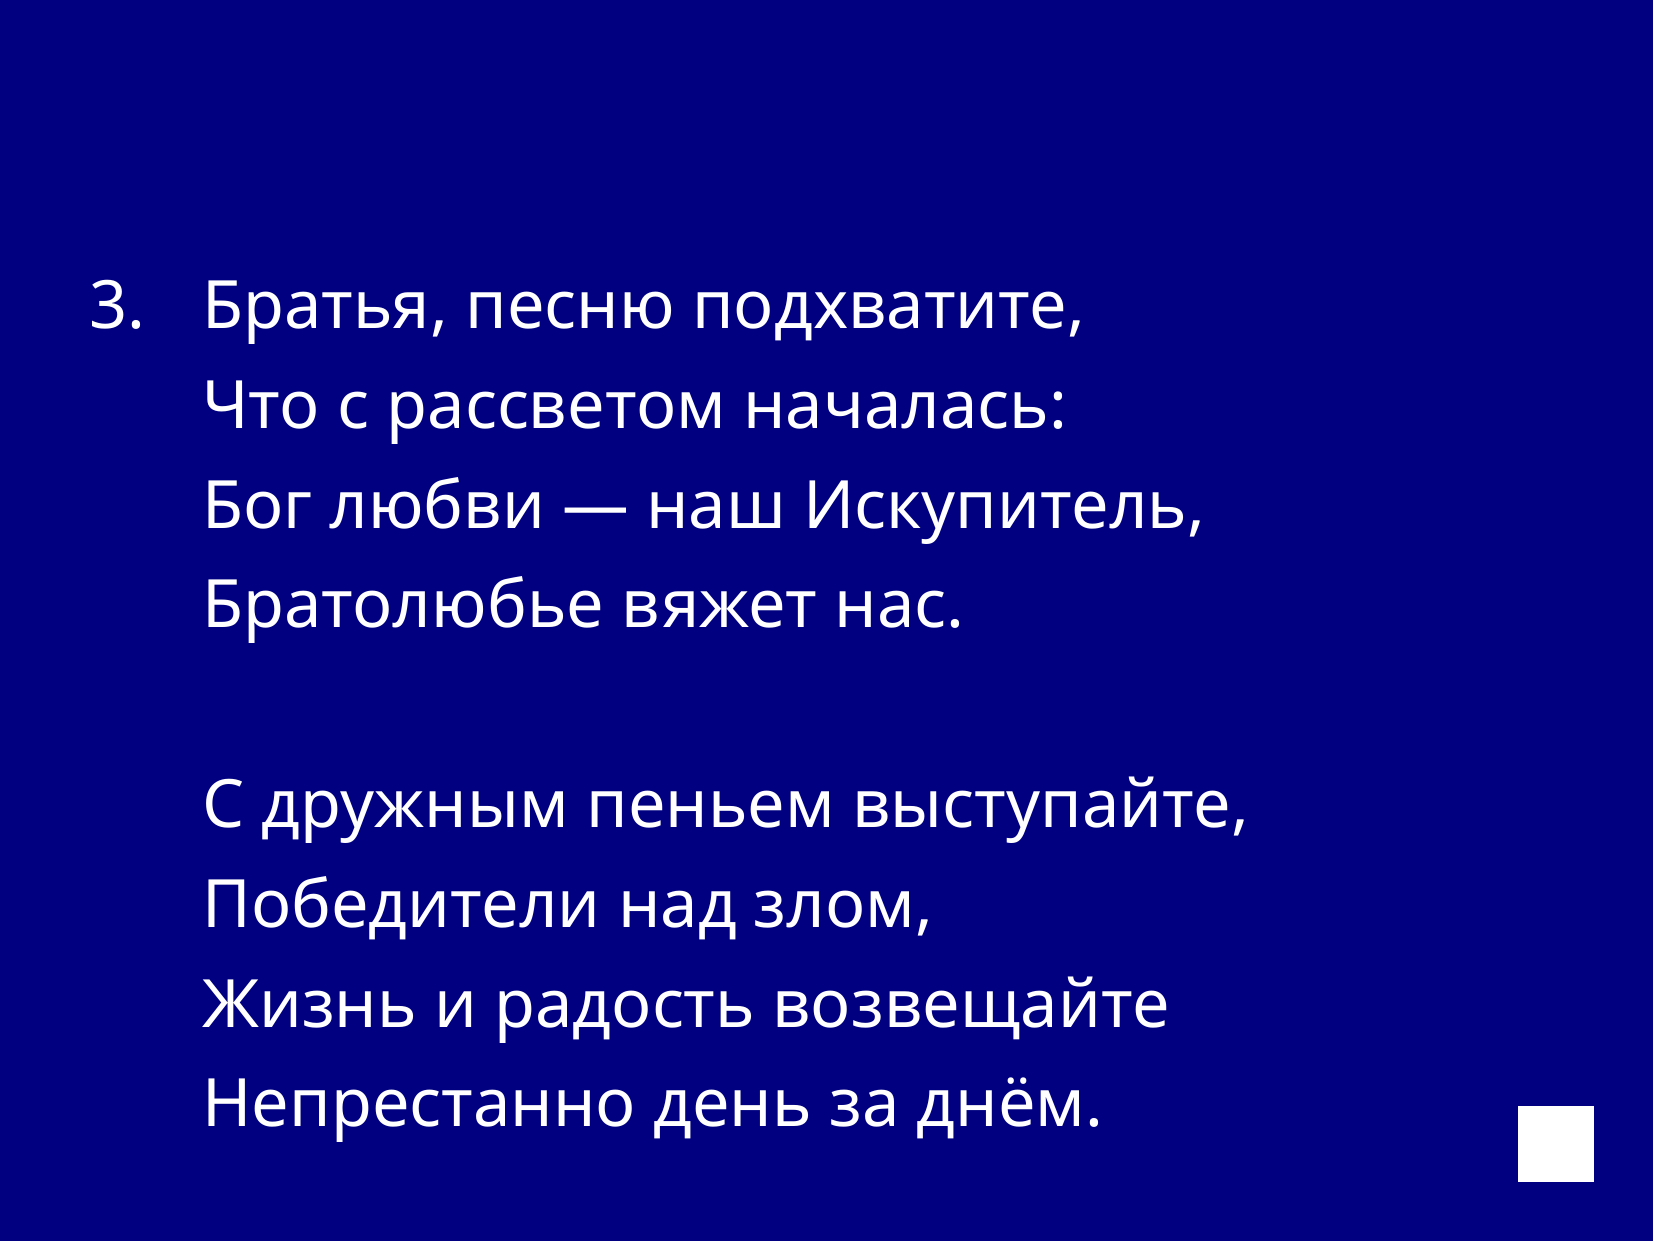

3.	Братья, песню подхватите,
	Что с рассветом началась:
	Бог любви — наш Искупитель,
	Братолюбье вяжет нас.
	С дружным пеньем выступайте,
	Победители над злом,
	Жизнь и радость возвещайте
	Непрестанно день за днём.